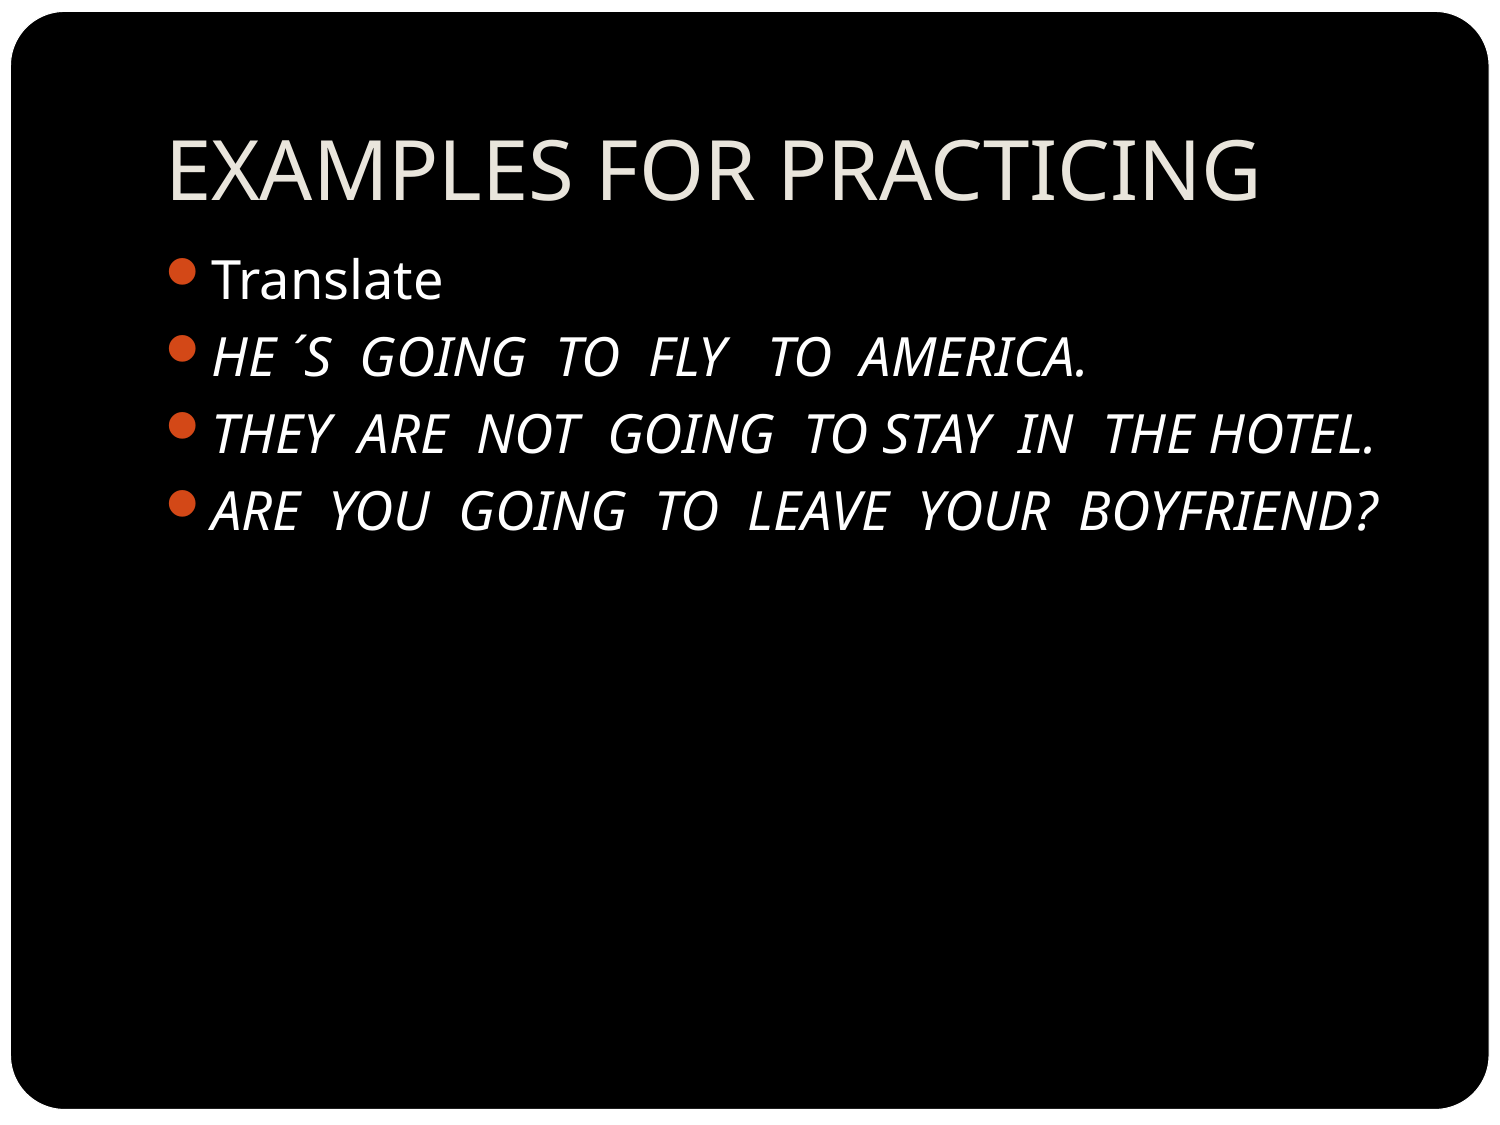

# EXAMPLES FOR PRACTICING
Translate
HE ´S GOING TO FLY TO AMERICA.
THEY ARE NOT GOING TO STAY IN THE HOTEL.
ARE YOU GOING TO LEAVE YOUR BOYFRIEND?